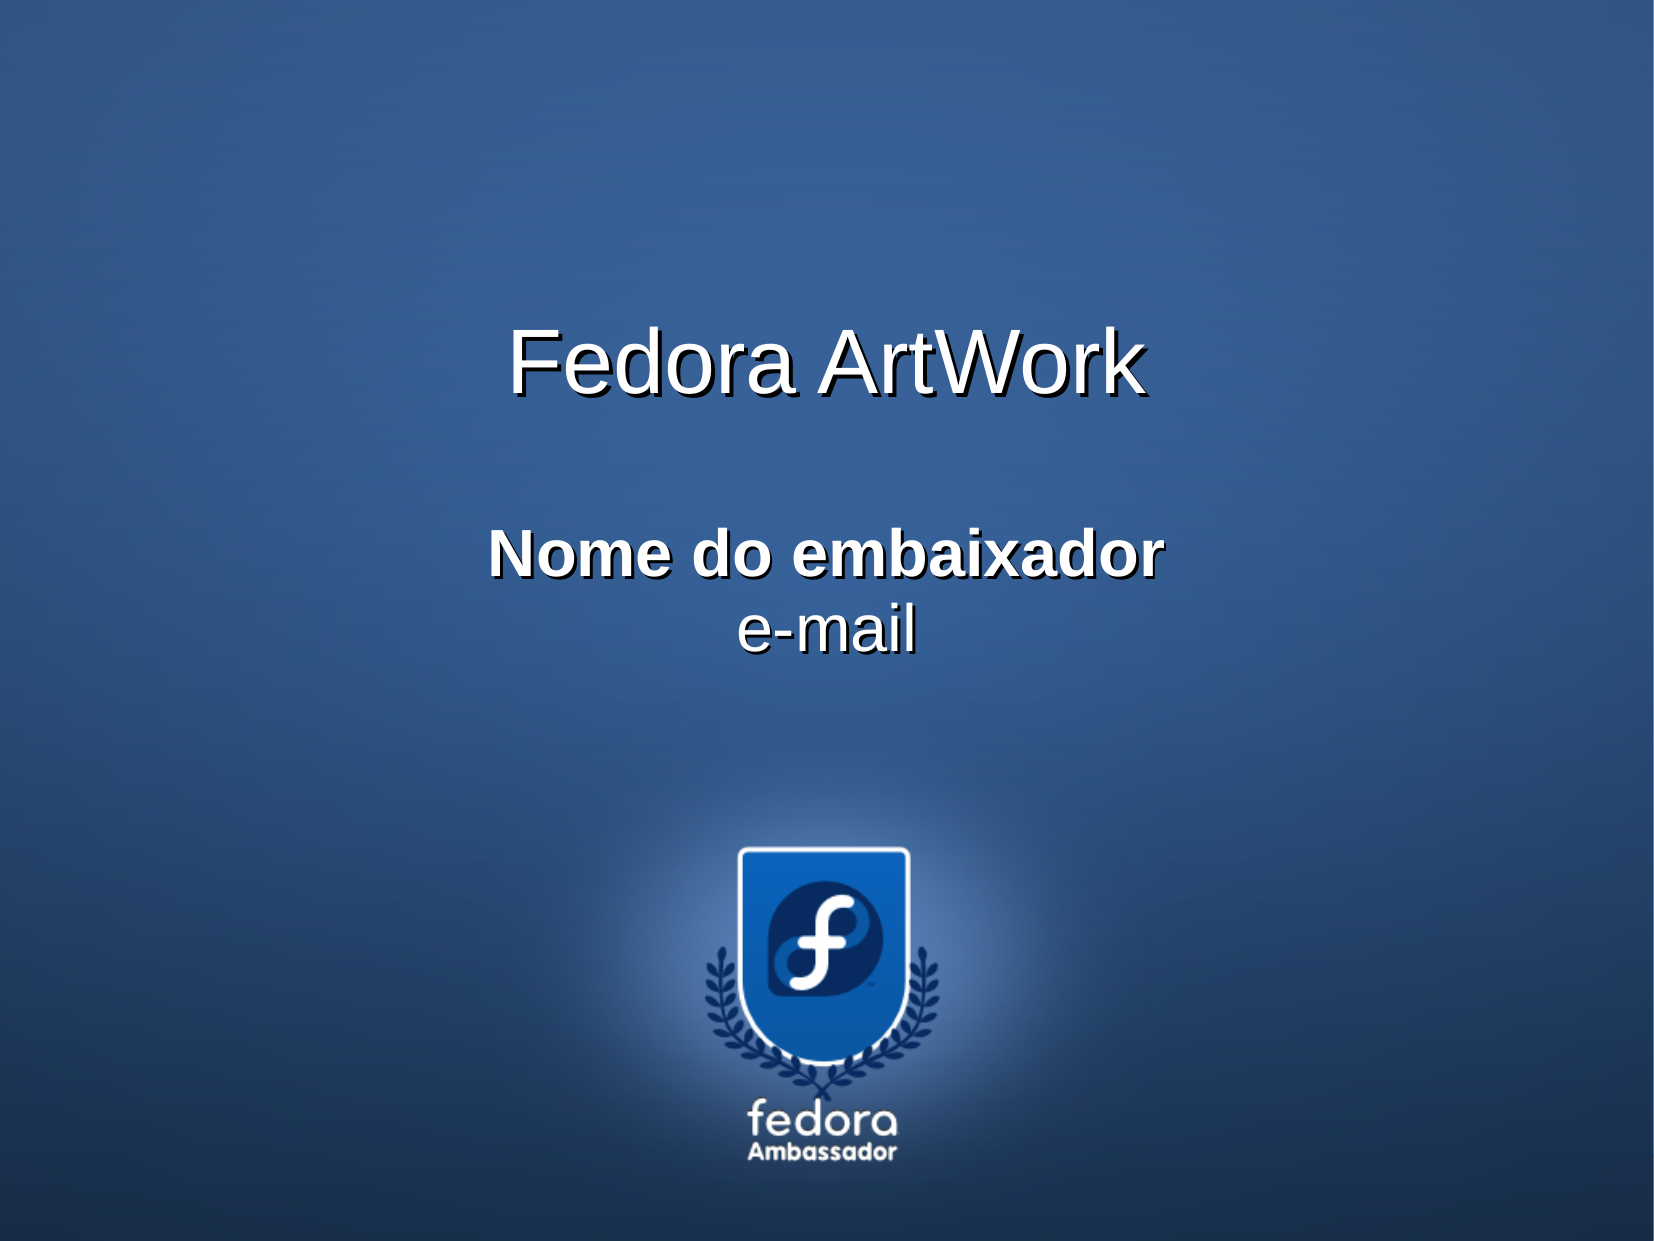

# Fedora ArtWork
Nome do embaixador
e-mail